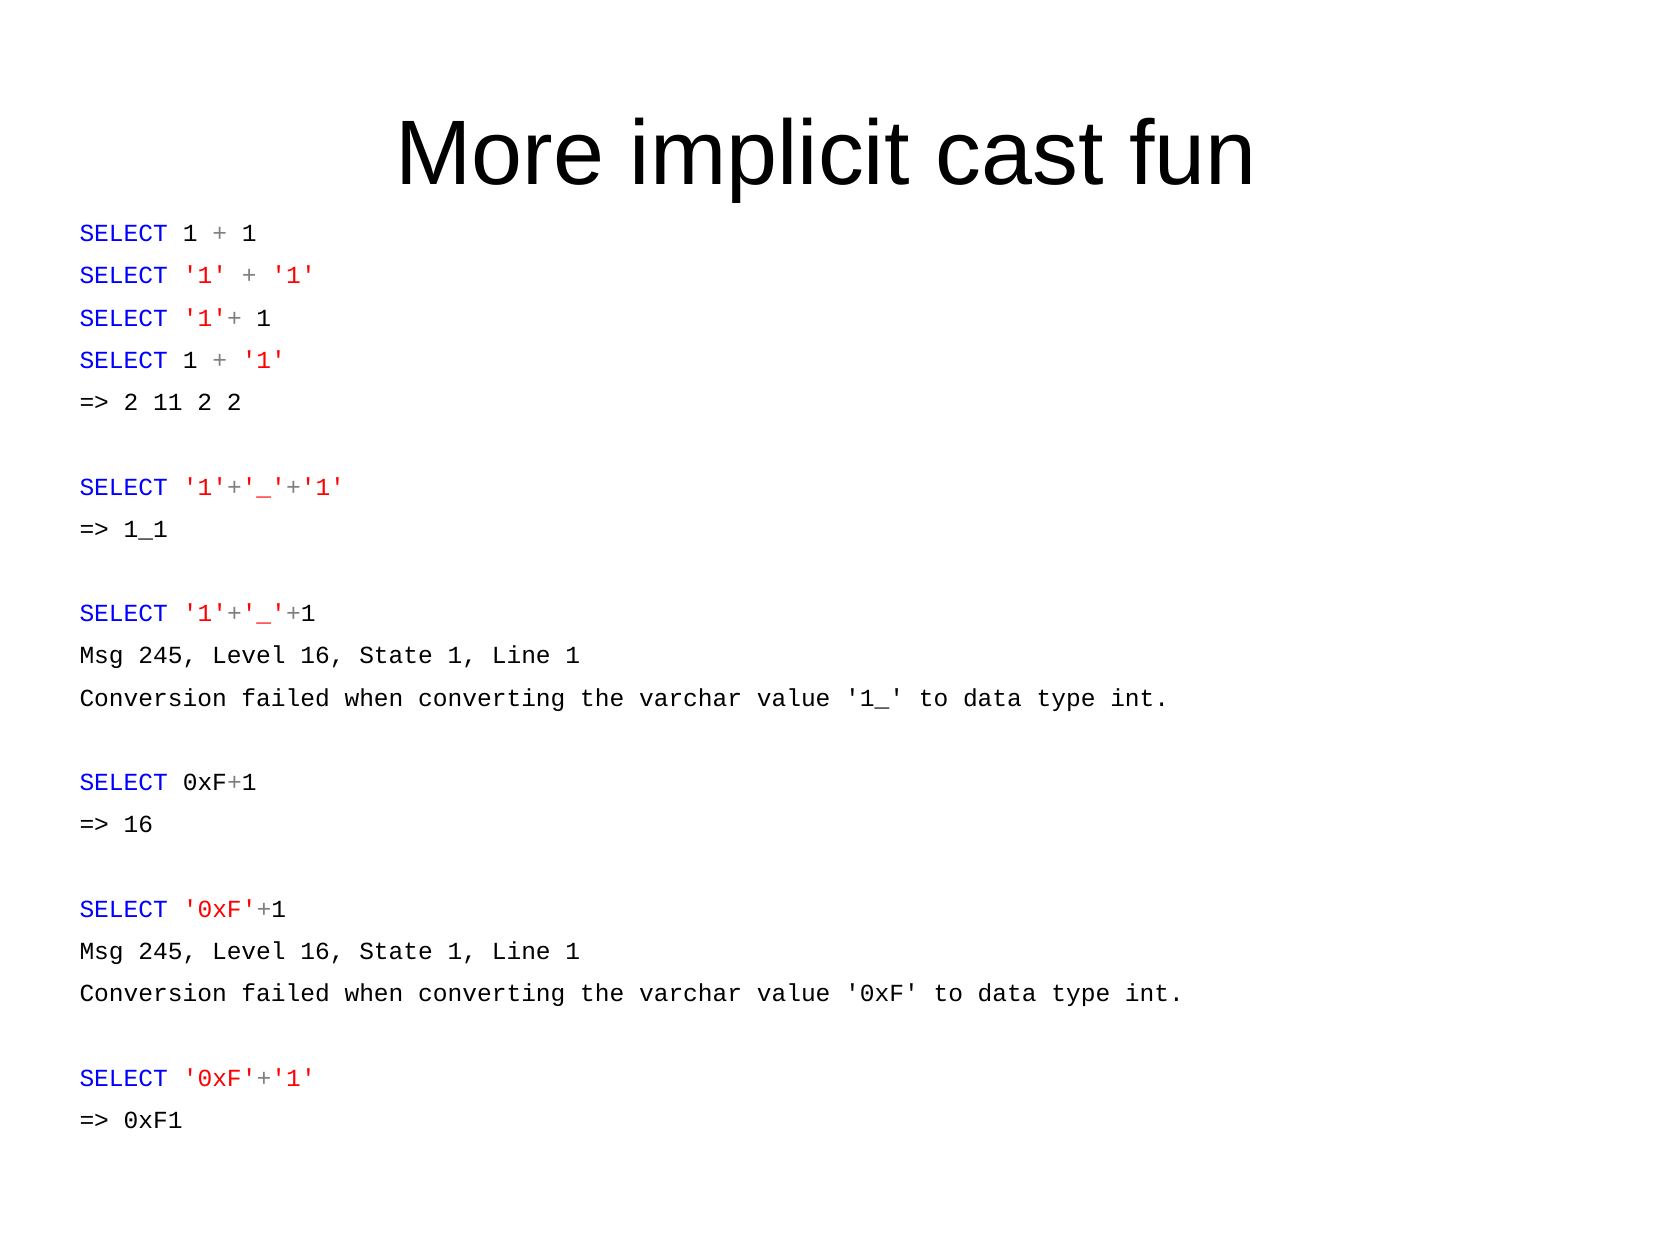

# More implicit cast fun
SELECT 1 + 1
SELECT '1' + '1'
SELECT '1'+ 1
SELECT 1 + '1'
=> 2 11 2 2
SELECT '1'+'_'+'1'
=> 1_1
SELECT '1'+'_'+1
Msg 245, Level 16, State 1, Line 1
Conversion failed when converting the varchar value '1_' to data type int.
SELECT 0xF+1
=> 16
SELECT '0xF'+1
Msg 245, Level 16, State 1, Line 1
Conversion failed when converting the varchar value '0xF' to data type int.
SELECT '0xF'+'1'
=> 0xF1